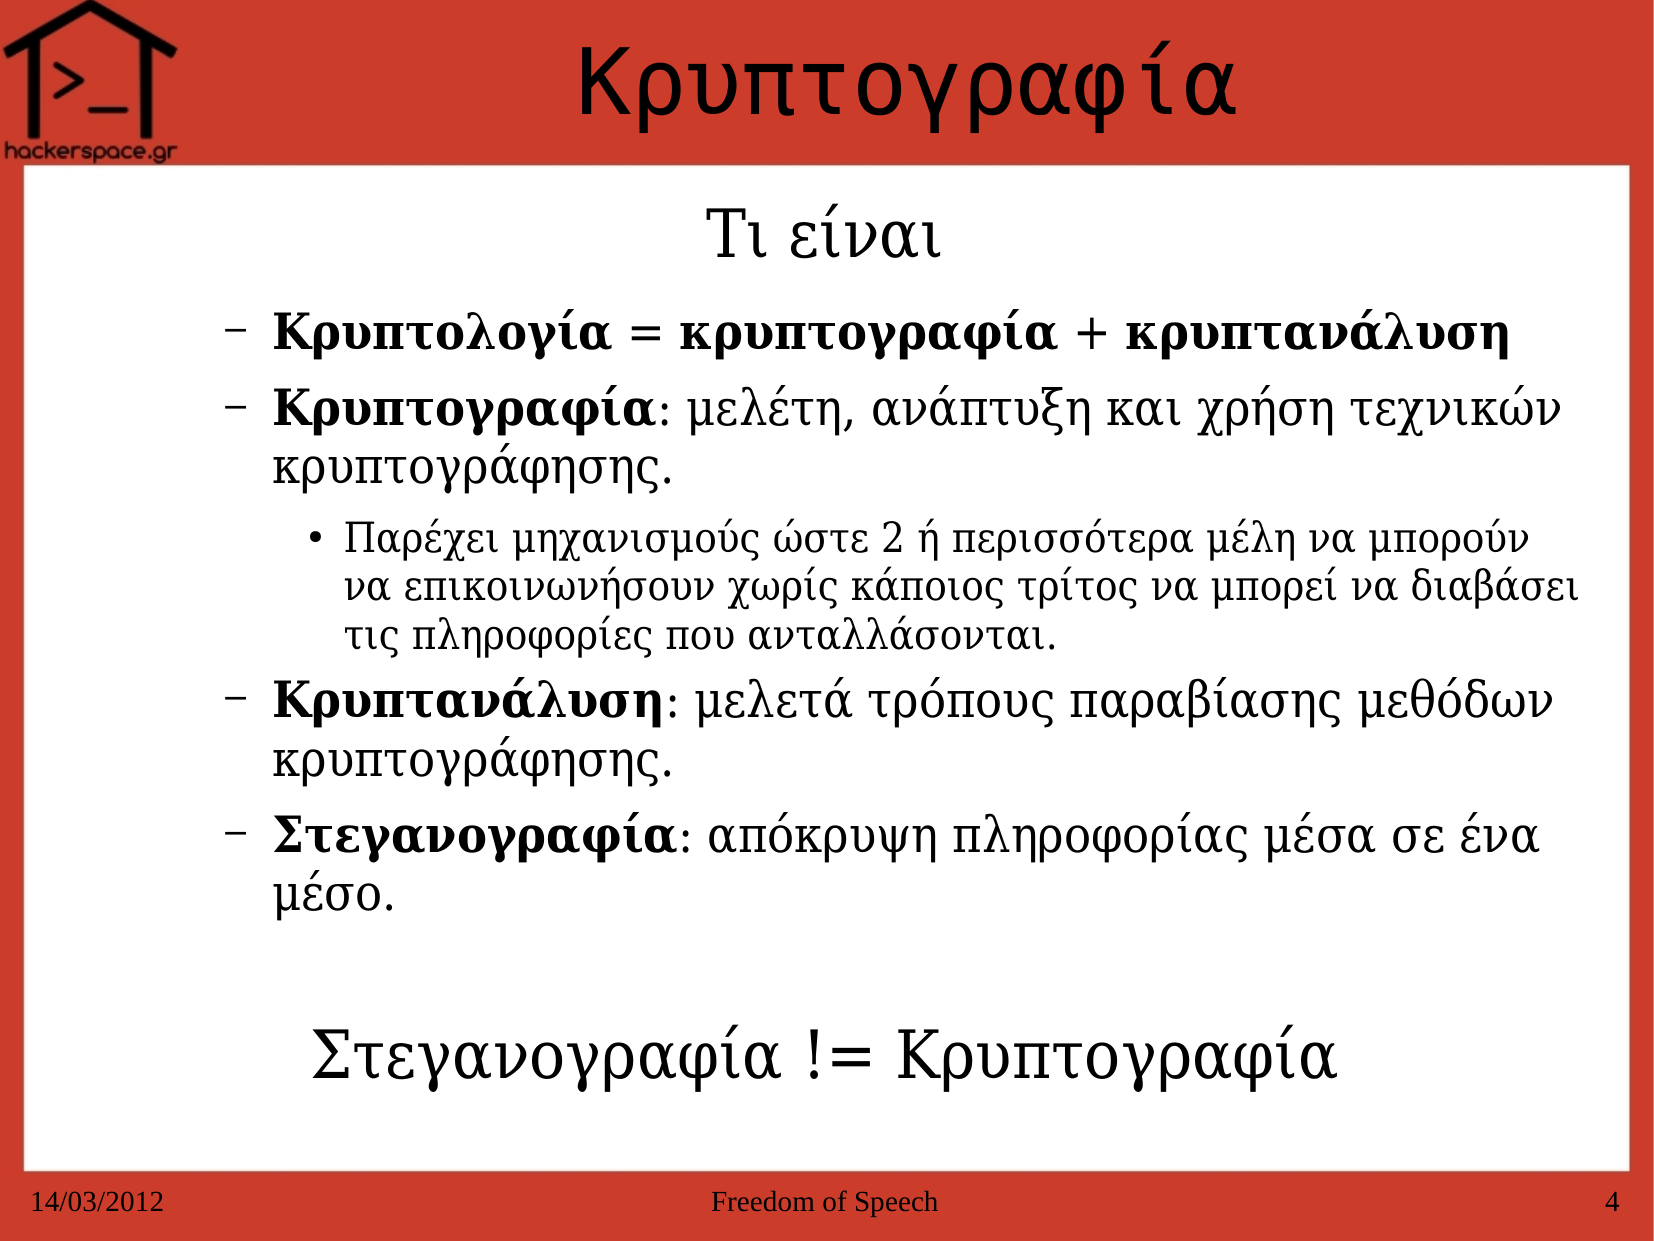

# Κρυπτογραφία
Τι είναι
Κρυπτολογία = κρυπτογραφία + κρυπτανάλυση
Κρυπτογραφία: μελέτη, ανάπτυξη και χρήση τεχνικών κρυπτογράφησης.
Παρέχει μηχανισμούς ώστε 2 ή περισσότερα μέλη να μπορούν να επικοινωνήσουν χωρίς κάποιος τρίτος να μπορεί να διαβάσει τις πληροφορίες που ανταλλάσονται.
Κρυπτανάλυση: μελετά τρόπους παραβίασης μεθόδων κρυπτογράφησης.
Στεγανογραφία: απόκρυψη πληροφορίας μέσα σε ένα μέσο.
Στεγανογραφία != Κρυπτογραφία
14/03/2012
Freedom of Speech
4